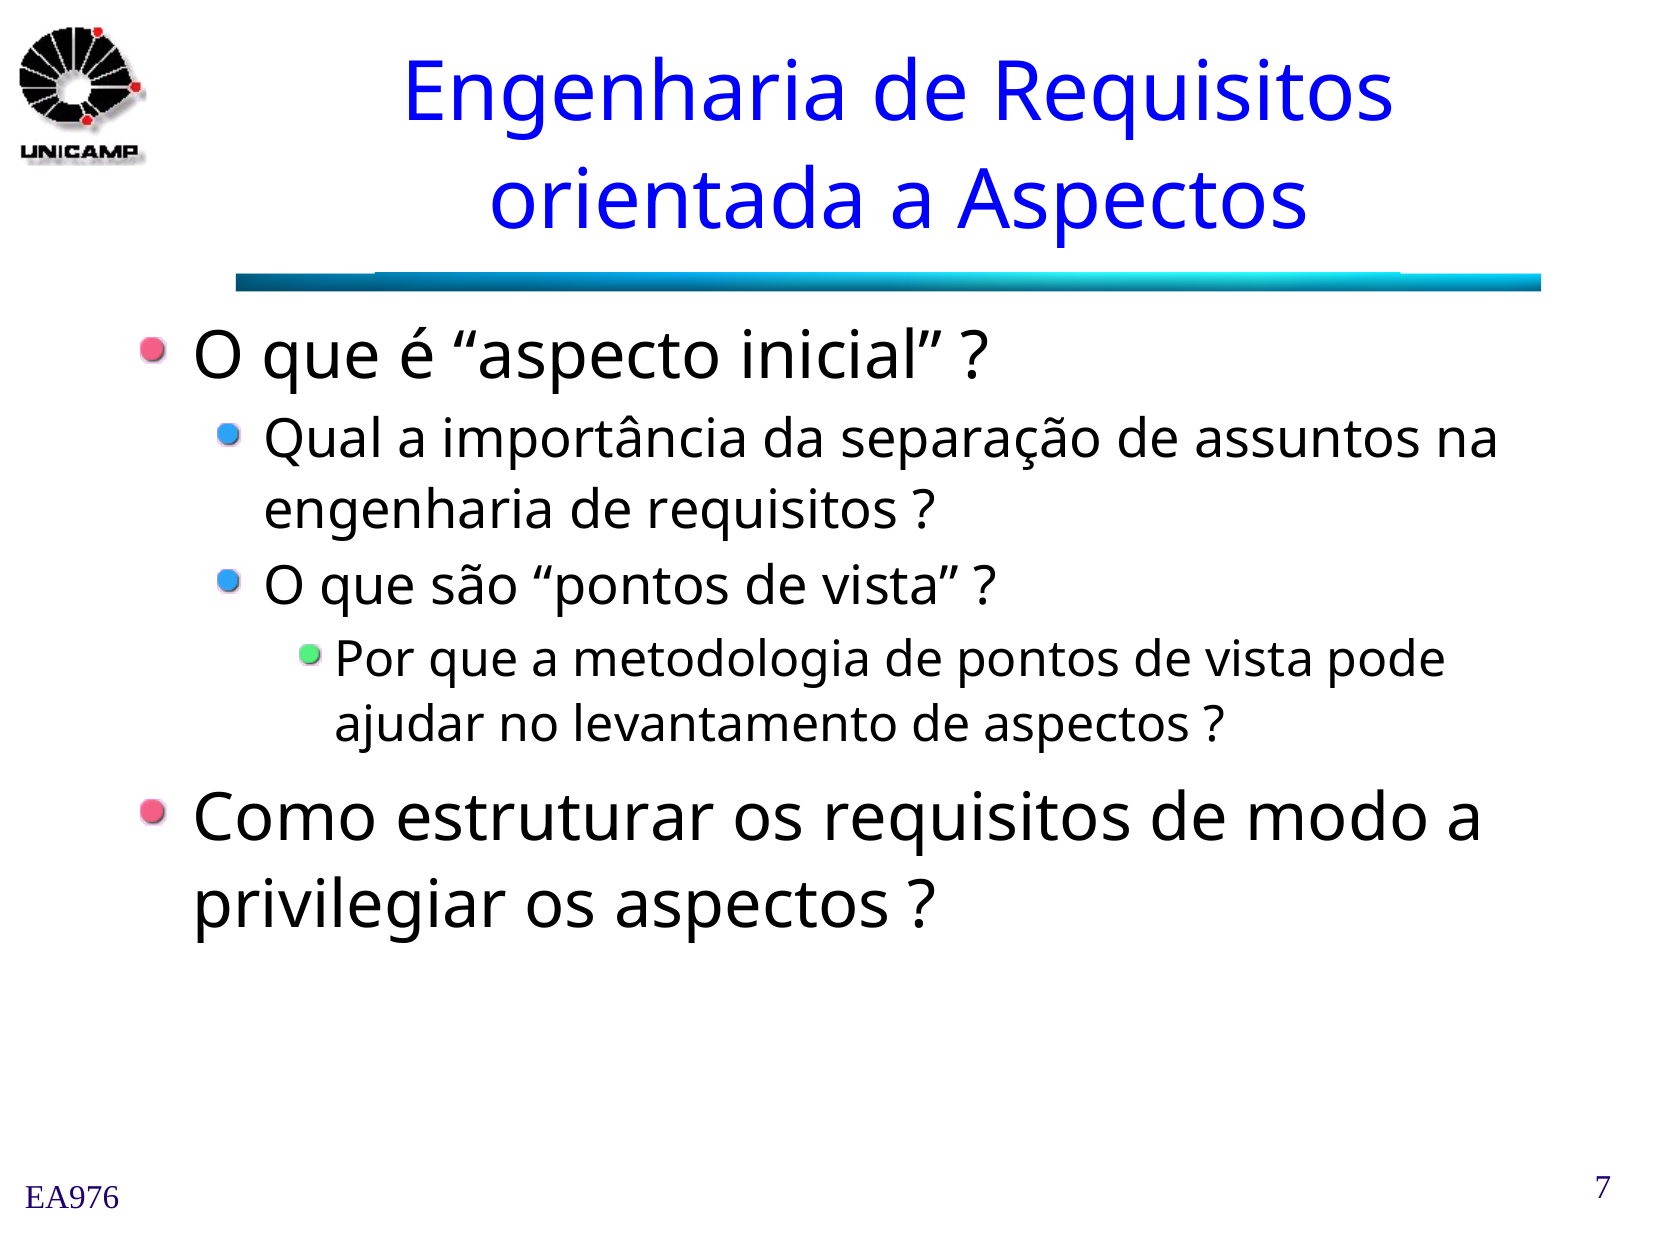

# Engenharia de Requisitos orientada a Aspectos
O que é “aspecto inicial” ?
Qual a importância da separação de assuntos na engenharia de requisitos ?
O que são “pontos de vista” ?
Por que a metodologia de pontos de vista pode ajudar no levantamento de aspectos ?
Como estruturar os requisitos de modo a privilegiar os aspectos ?
7